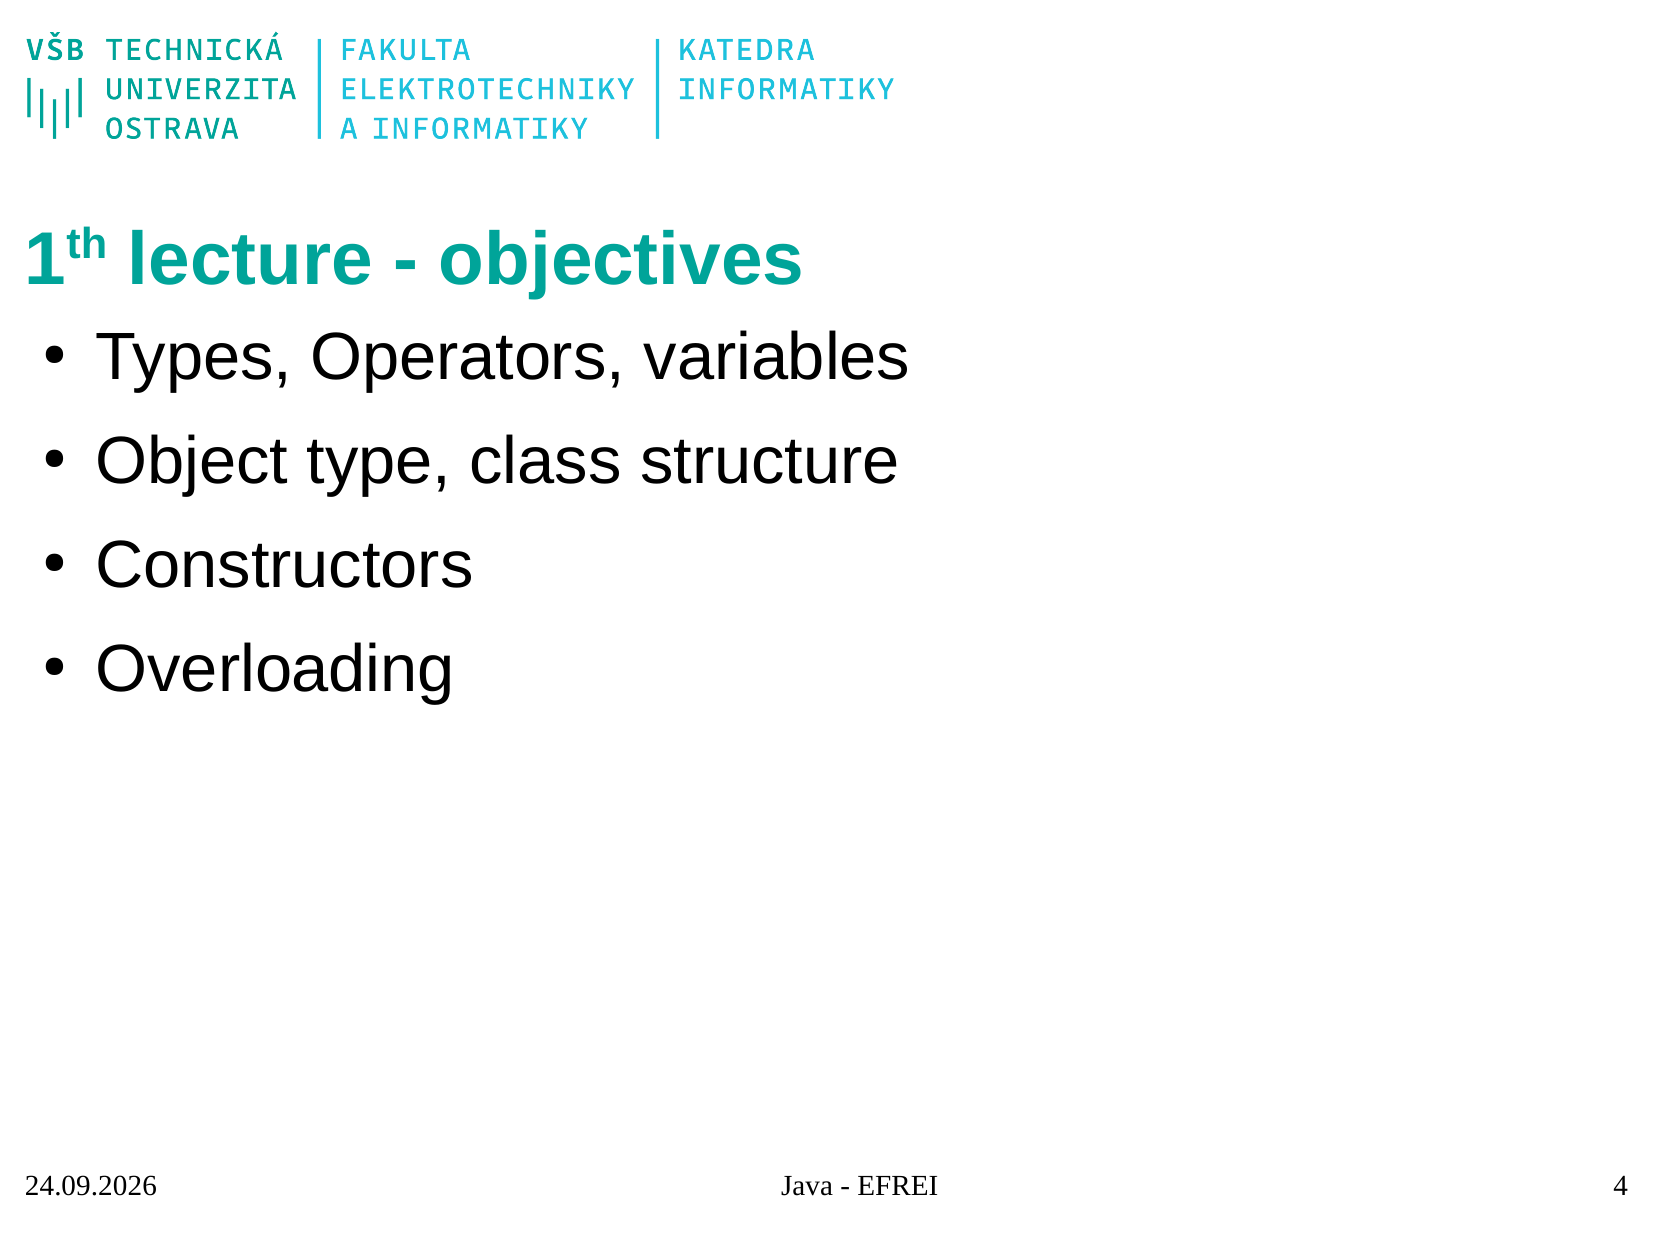

# 1th lecture - objectives
Types, Operators, variables
Object type, class structure
Constructors
Overloading
Java - EFREI
4